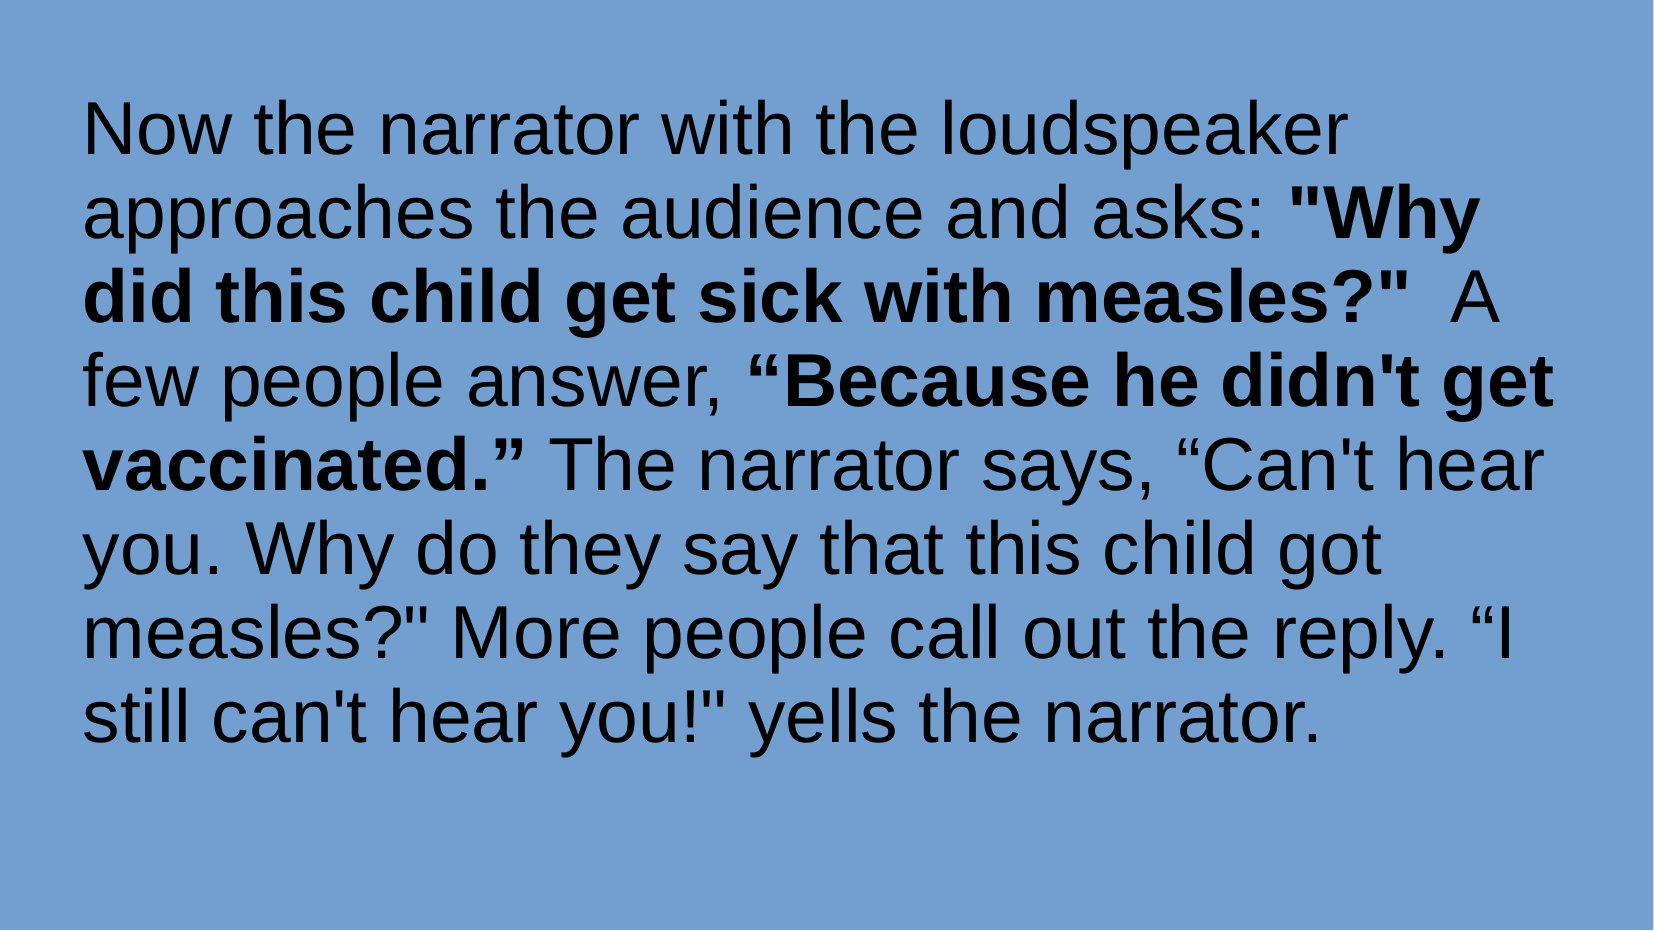

# Now the narrator with the loudspeaker approaches the audience and asks: "Why did this child get sick with measles?" A few people answer, “Because he didn't get vaccinated.” The narrator says, “Can't hear you. Why do they say that this child got measles?" More people call out the reply. “I still can't hear you!" yells the narrator.